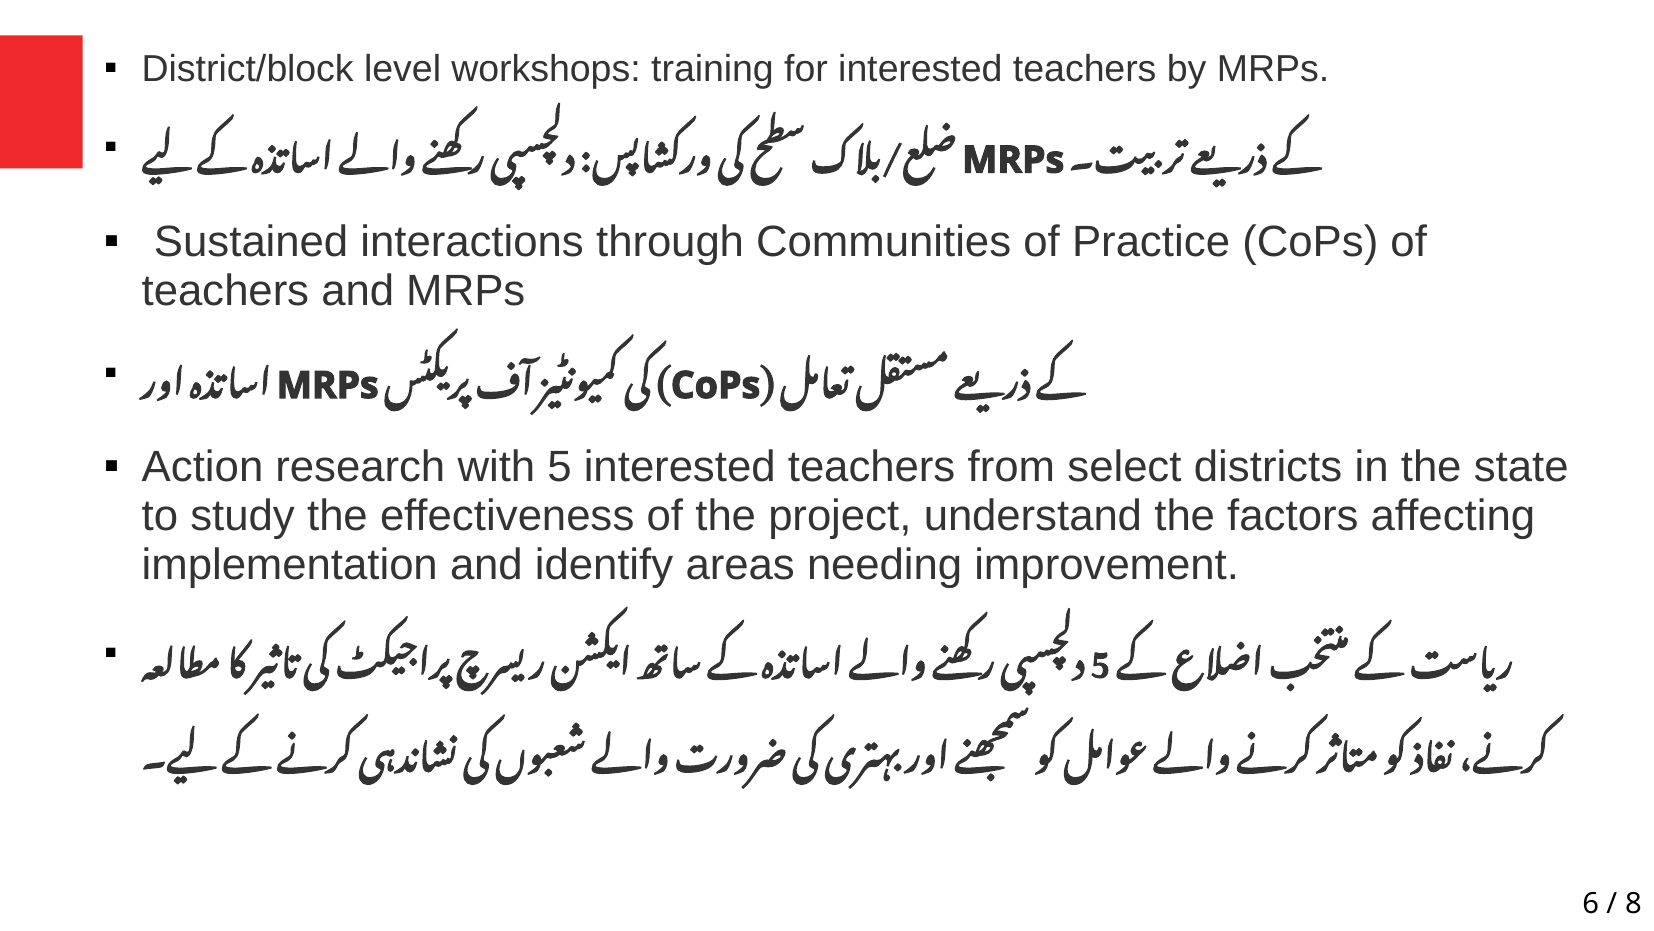

# District/block level workshops: training for interested teachers by MRPs.
ضلع/بلاک سطح کی ورکشاپس: دلچسپی رکھنے والے اساتذہ کے لیے MRPs کے ذریعے تربیت۔
 Sustained interactions through Communities of Practice (CoPs) of teachers and MRPs
اساتذہ اور MRPs کی کمیونٹیز آف پریکٹس (CoPs) کے ذریعے مستقل تعامل
Action research with 5 interested teachers from select districts in the state to study the effectiveness of the project, understand the factors affecting implementation and identify areas needing improvement.
ریاست کے منتخب اضلاع کے 5 دلچسپی رکھنے والے اساتذہ کے ساتھ ایکشن ریسرچ پراجیکٹ کی تاثیر کا مطالعہ کرنے، نفاذ کو متاثر کرنے والے عوامل کو سمجھنے اور بہتری کی ضرورت والے شعبوں کی نشاندہی کرنے کے لیے۔
6